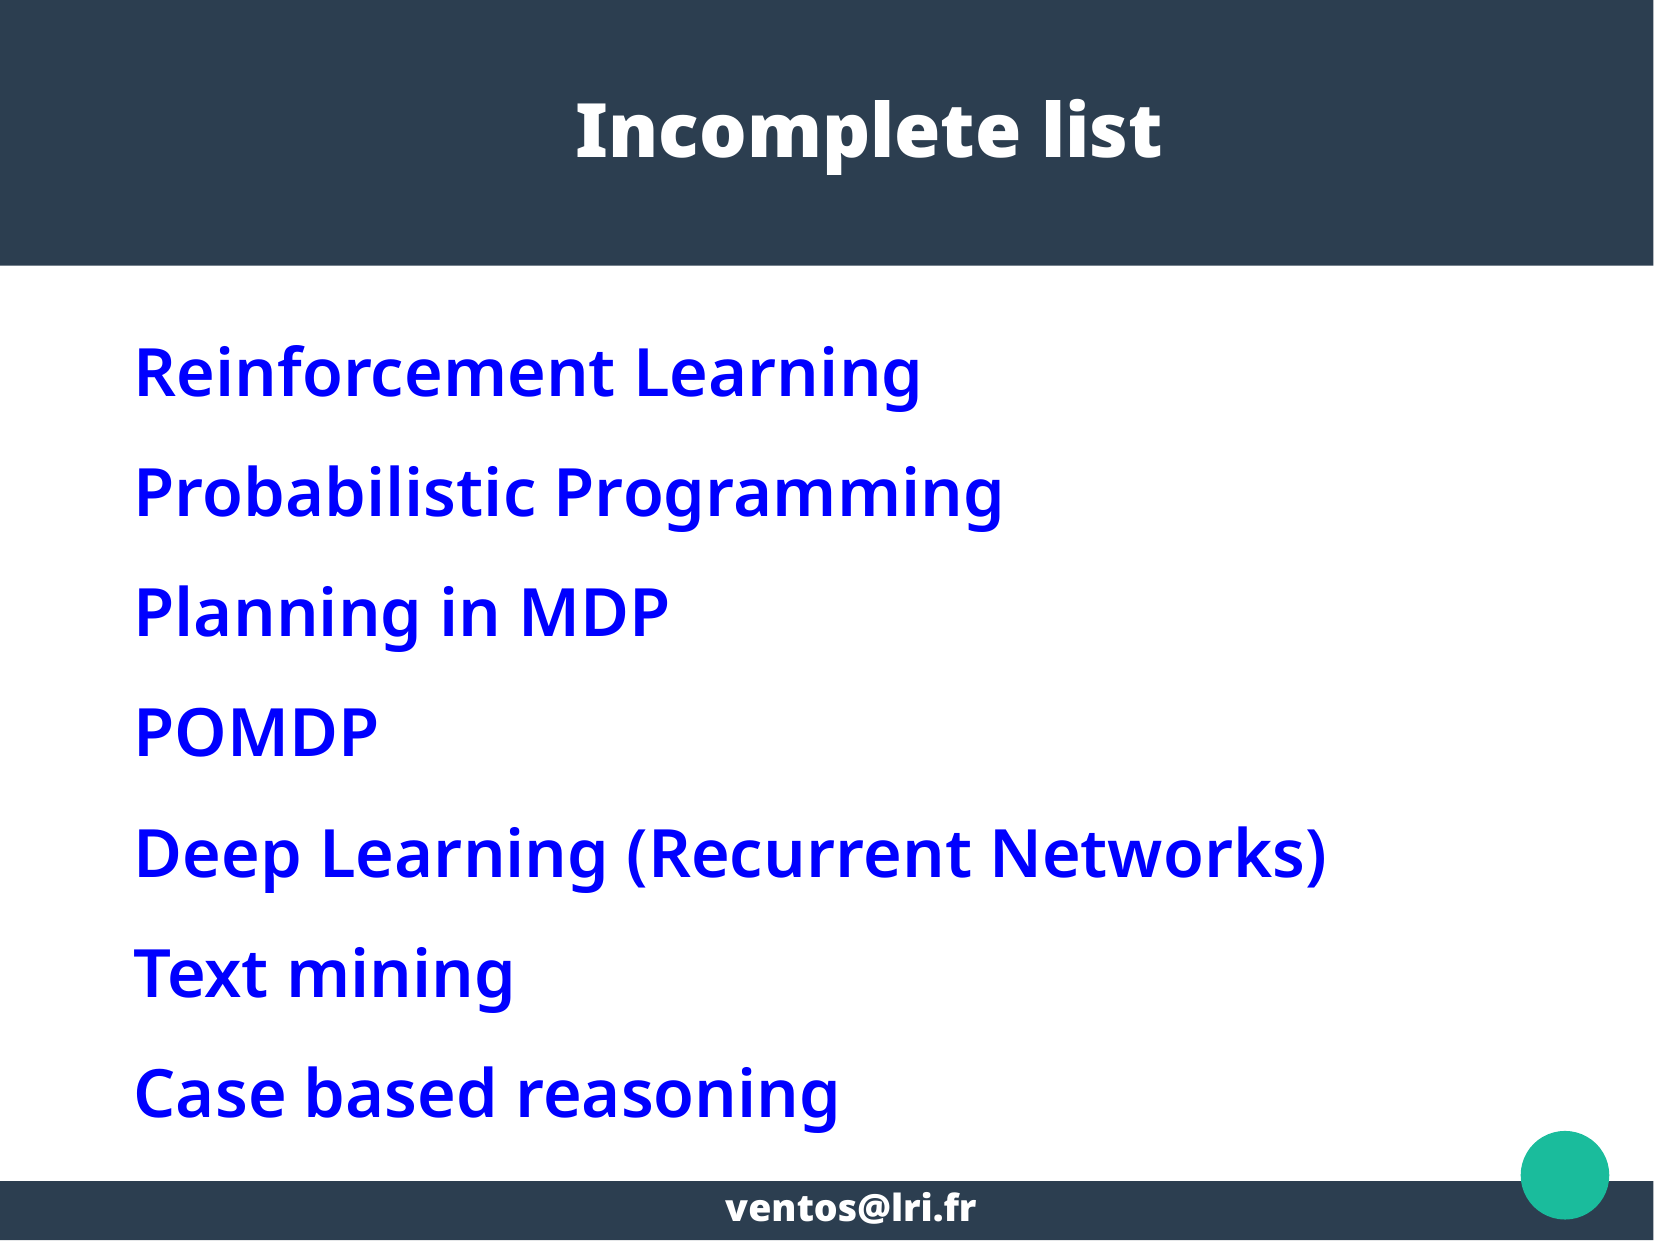

# Incomplete list
Reinforcement Learning
Probabilistic Programming
Planning in MDP
POMDP
Deep Learning (Recurrent Networks)
Text mining
Case based reasoning
 ventos@lri.fr